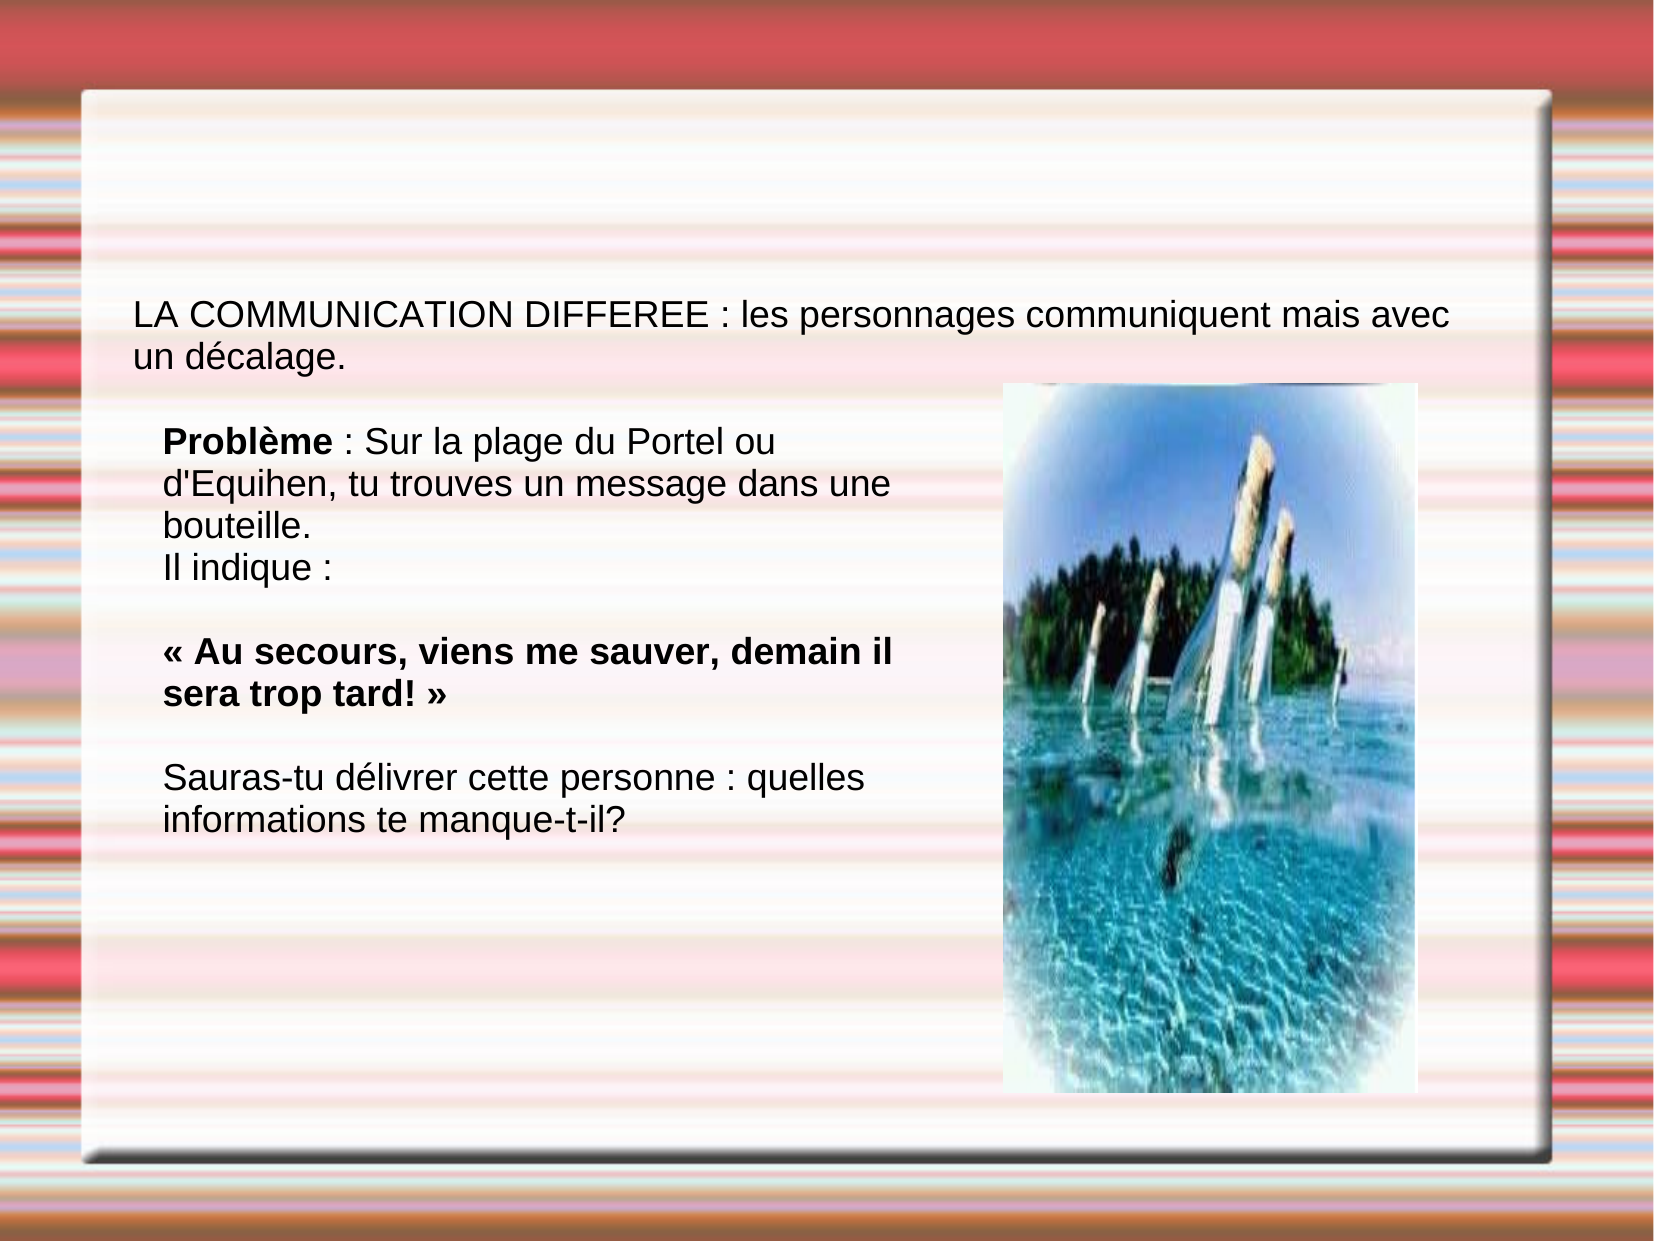

LA COMMUNICATION DIFFEREE : les personnages communiquent mais avec un décalage.
Problème : Sur la plage du Portel ou d'Equihen, tu trouves un message dans une bouteille.
Il indique :
« Au secours, viens me sauver, demain il sera trop tard! »
Sauras-tu délivrer cette personne : quelles informations te manque-t-il?